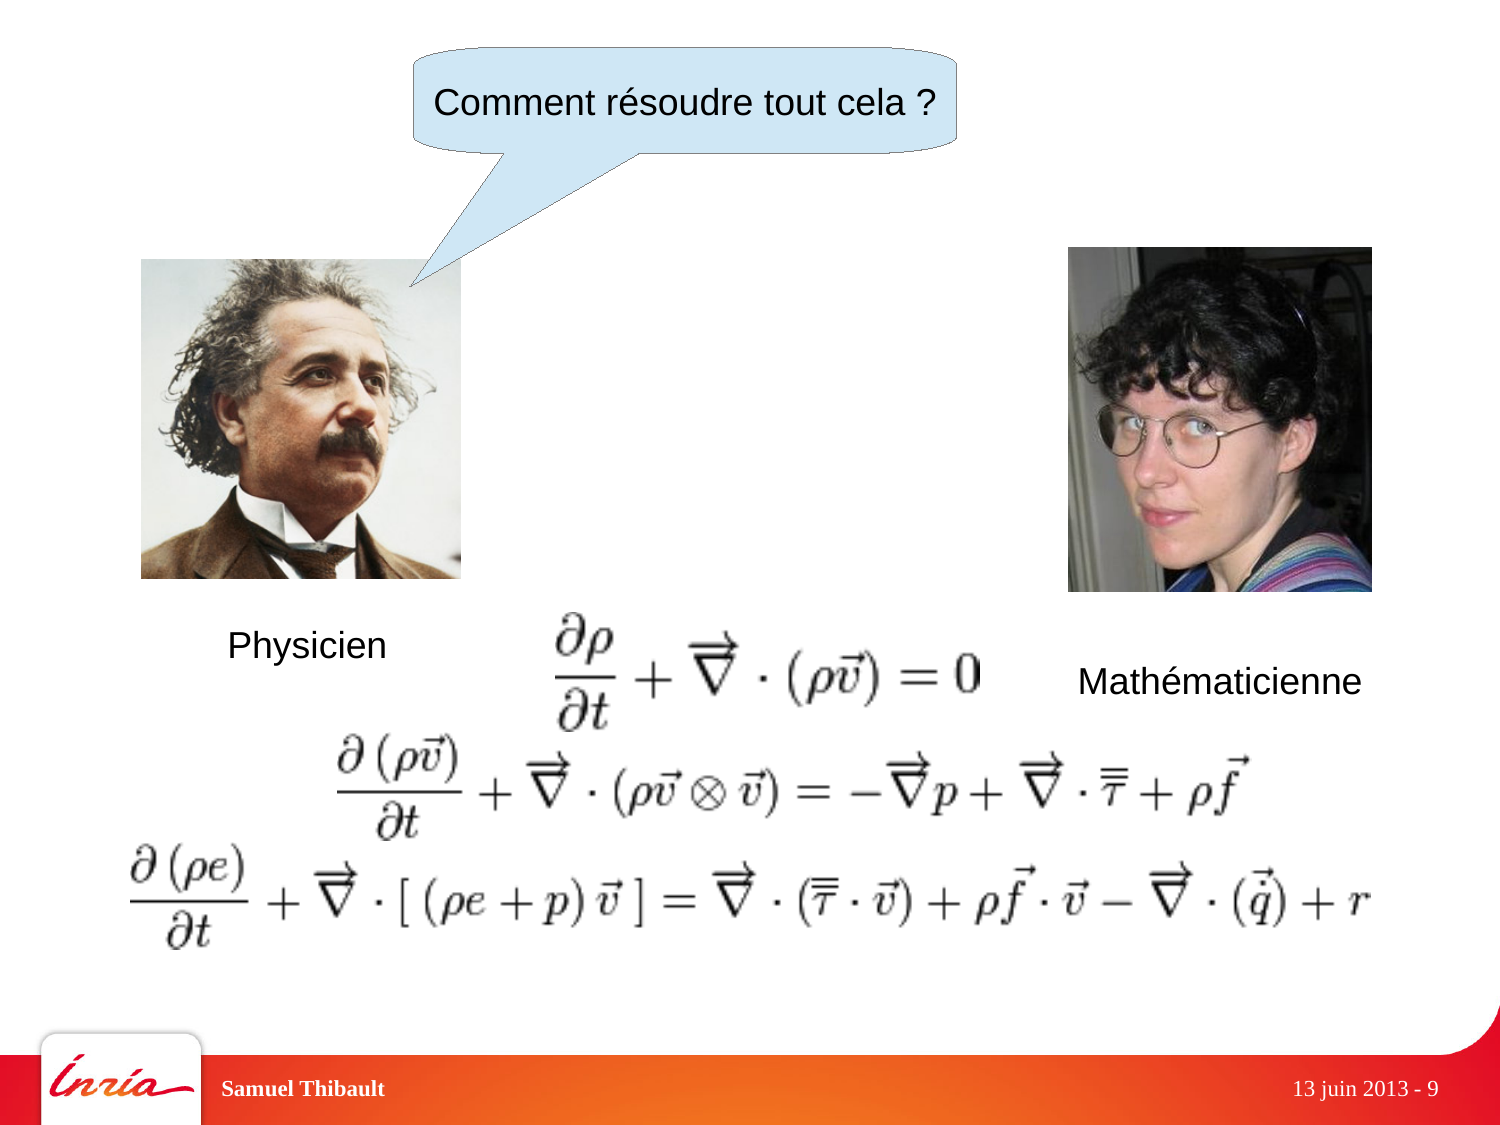

Comment résoudre tout cela ?
Physicien
Mathématicienne
9
Samuel Thibault
13 juin 2013